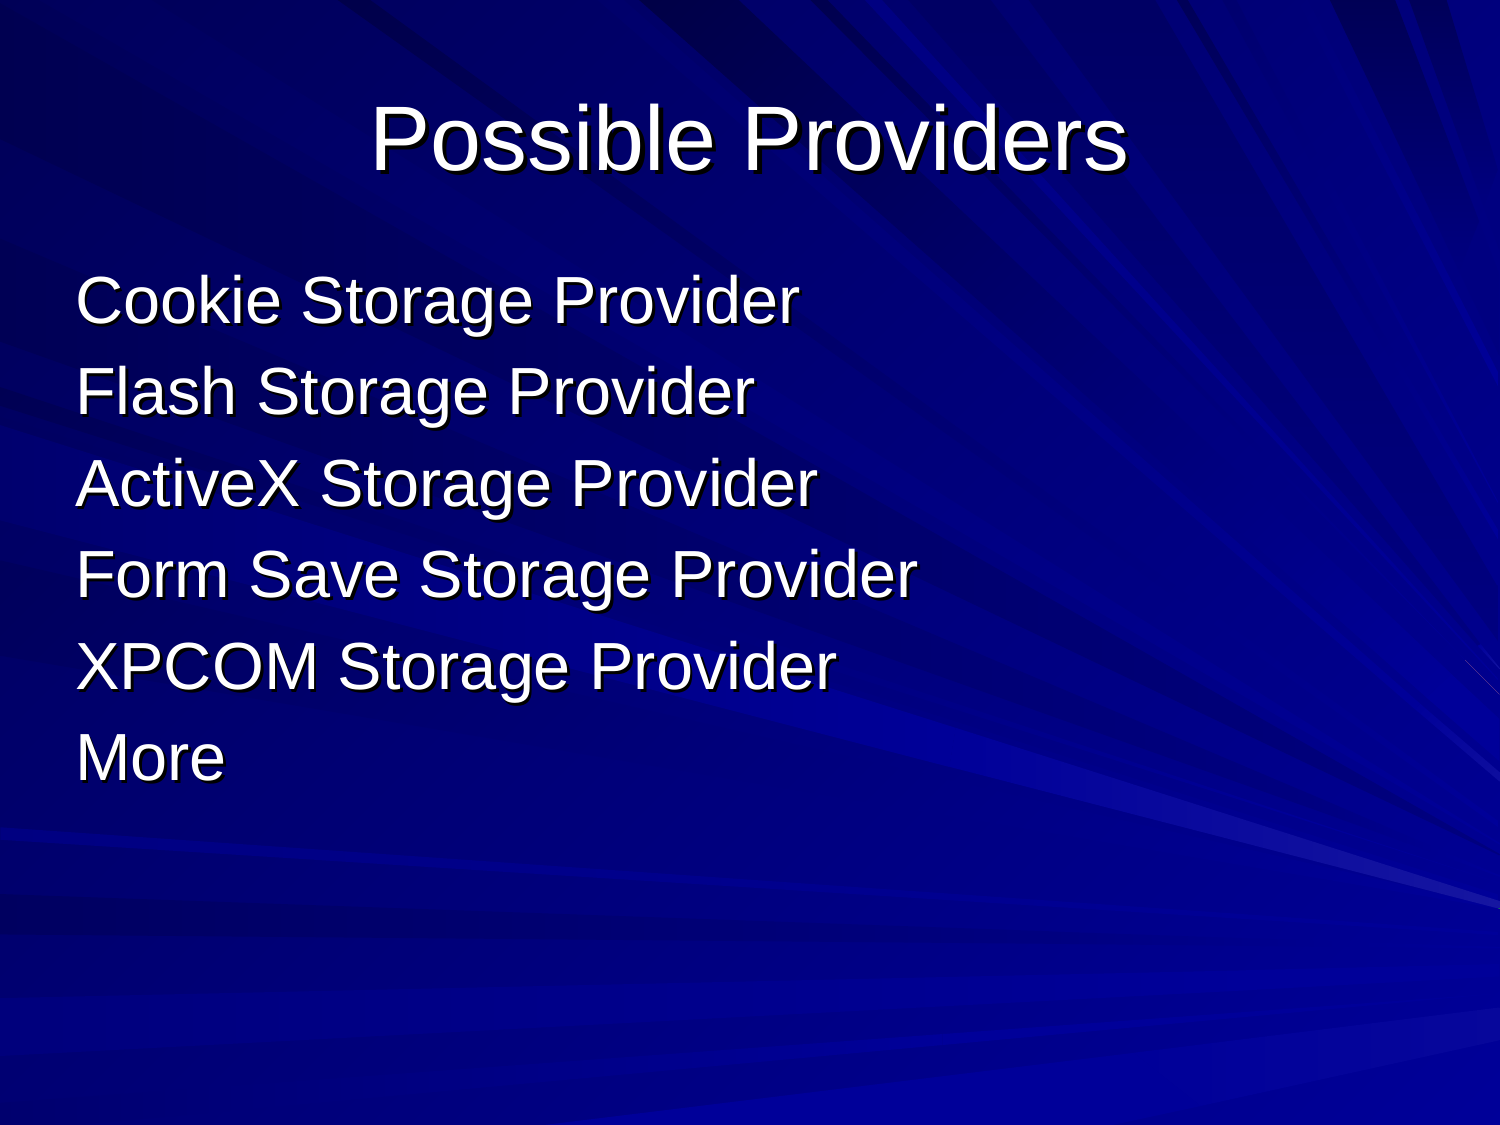

# Possible Providers
Cookie Storage Provider
Flash Storage Provider
ActiveX Storage Provider
Form Save Storage Provider
XPCOM Storage Provider
More